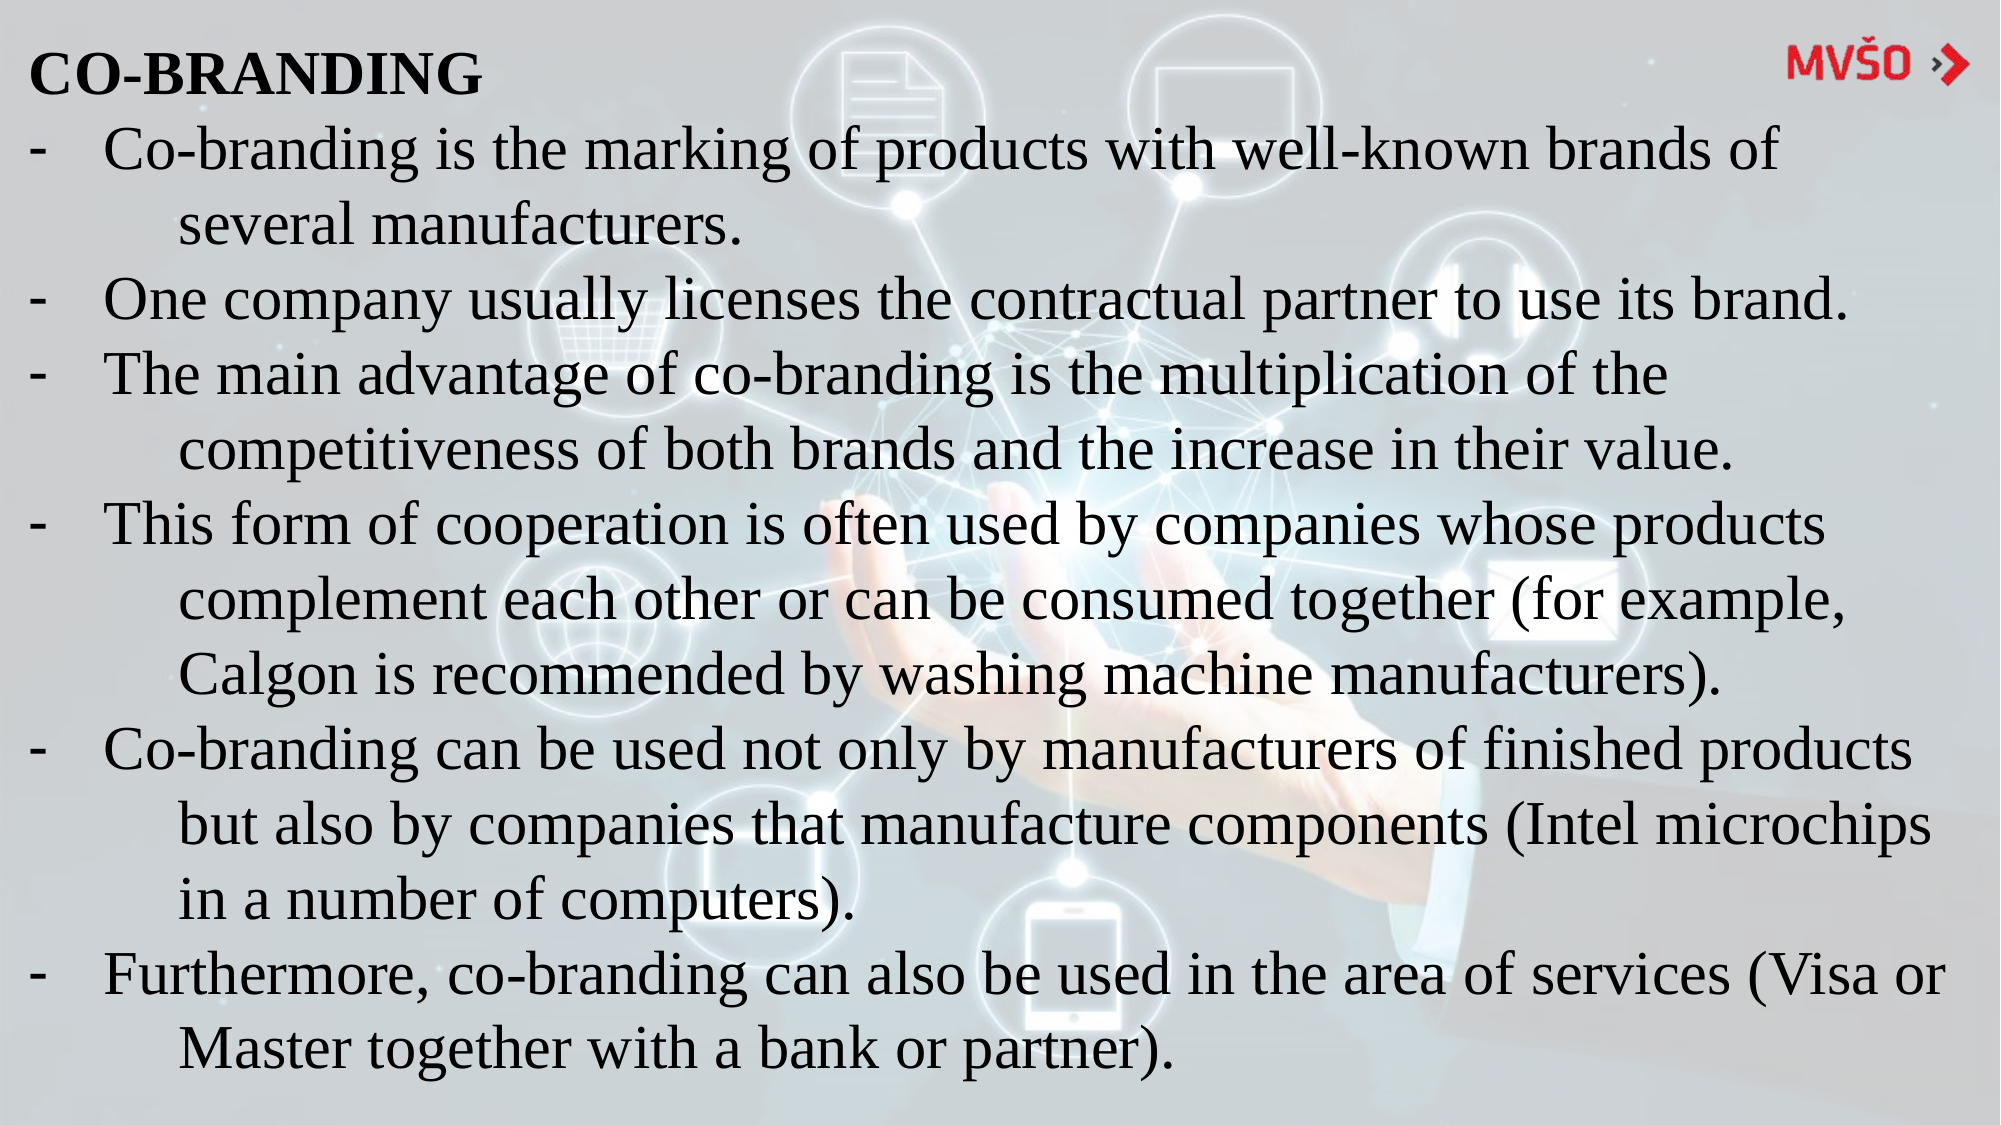

CO-BRANDING
Co-branding is the marking of products with well-known brands of several manufacturers.
One company usually licenses the contractual partner to use its brand.
The main advantage of co-branding is the multiplication of the competitiveness of both brands and the increase in their value.
This form of cooperation is often used by companies whose products complement each other or can be consumed together (for example, Calgon is recommended by washing machine manufacturers).
Co-branding can be used not only by manufacturers of finished products but also by companies that manufacture components (Intel microchips in a number of computers).
Furthermore, co-branding can also be used in the area of services (Visa or Master together with a bank or partner).